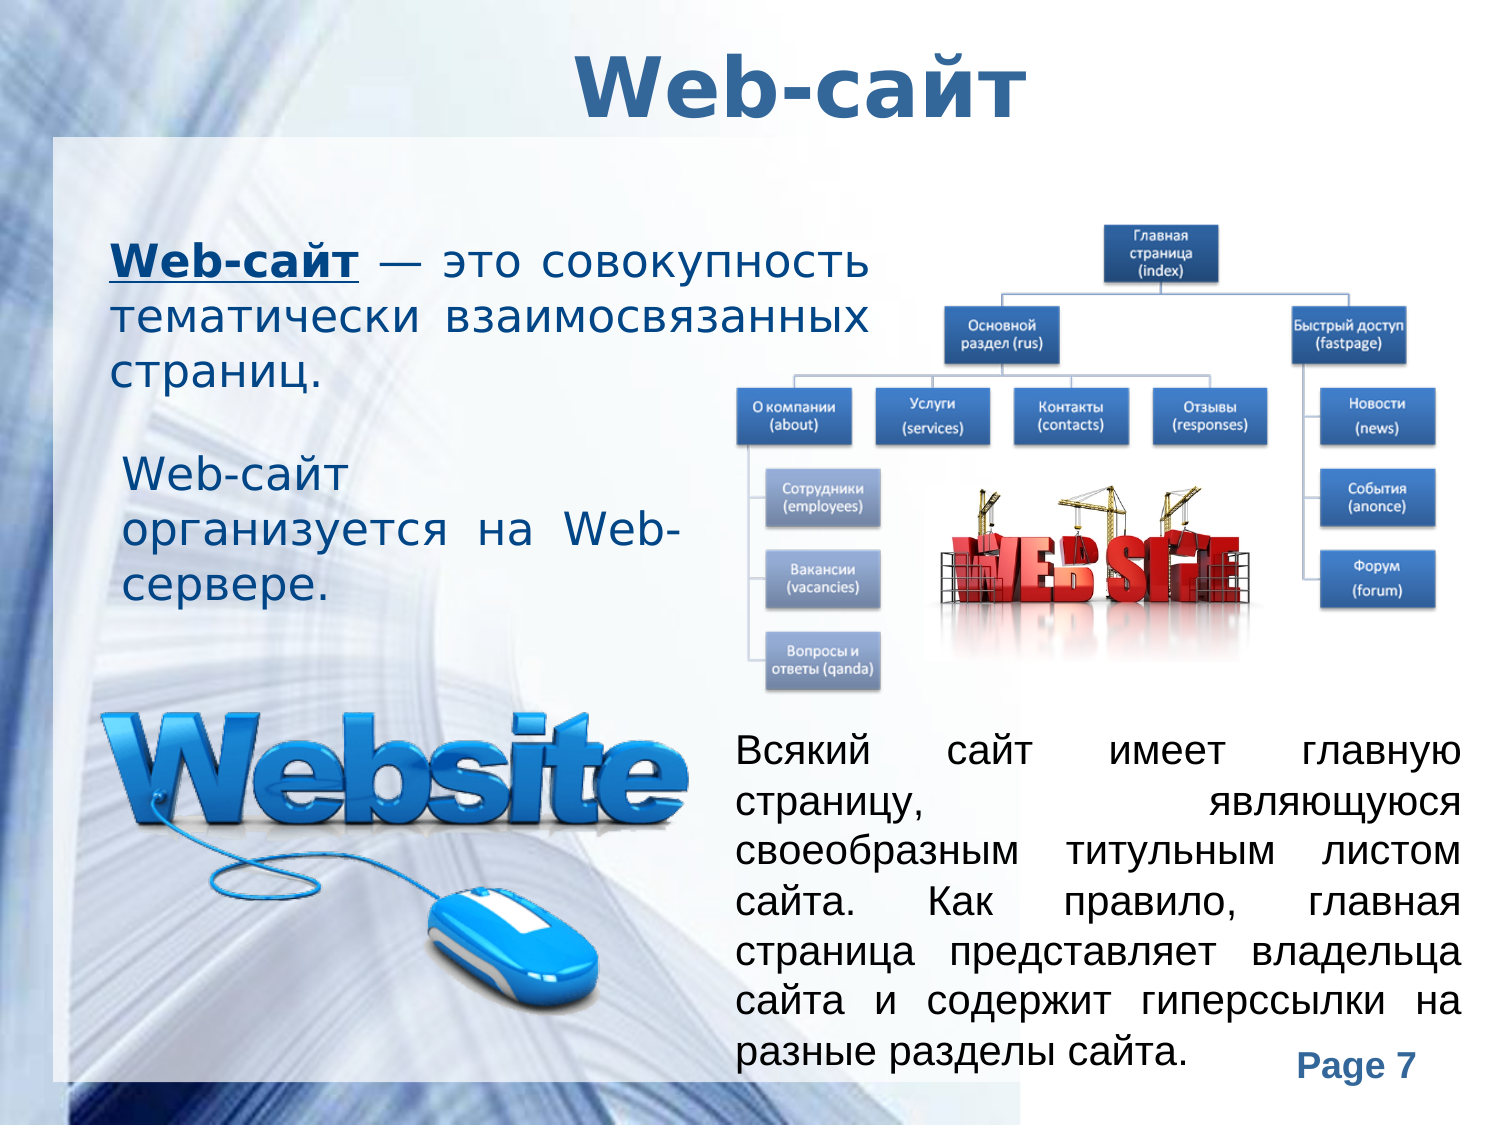

Web-сайт
Web-сайт — это совокупность тематически взаимосвязанных страниц.
Web-сайт организуется на Web-сервере.
Всякий сайт име­ет главную страницу, являющуюся своеобразным титульным листом сайта. Как правило, главная страница представляет владельца сайта и со­держит гиперссылки на разные разделы сайта.